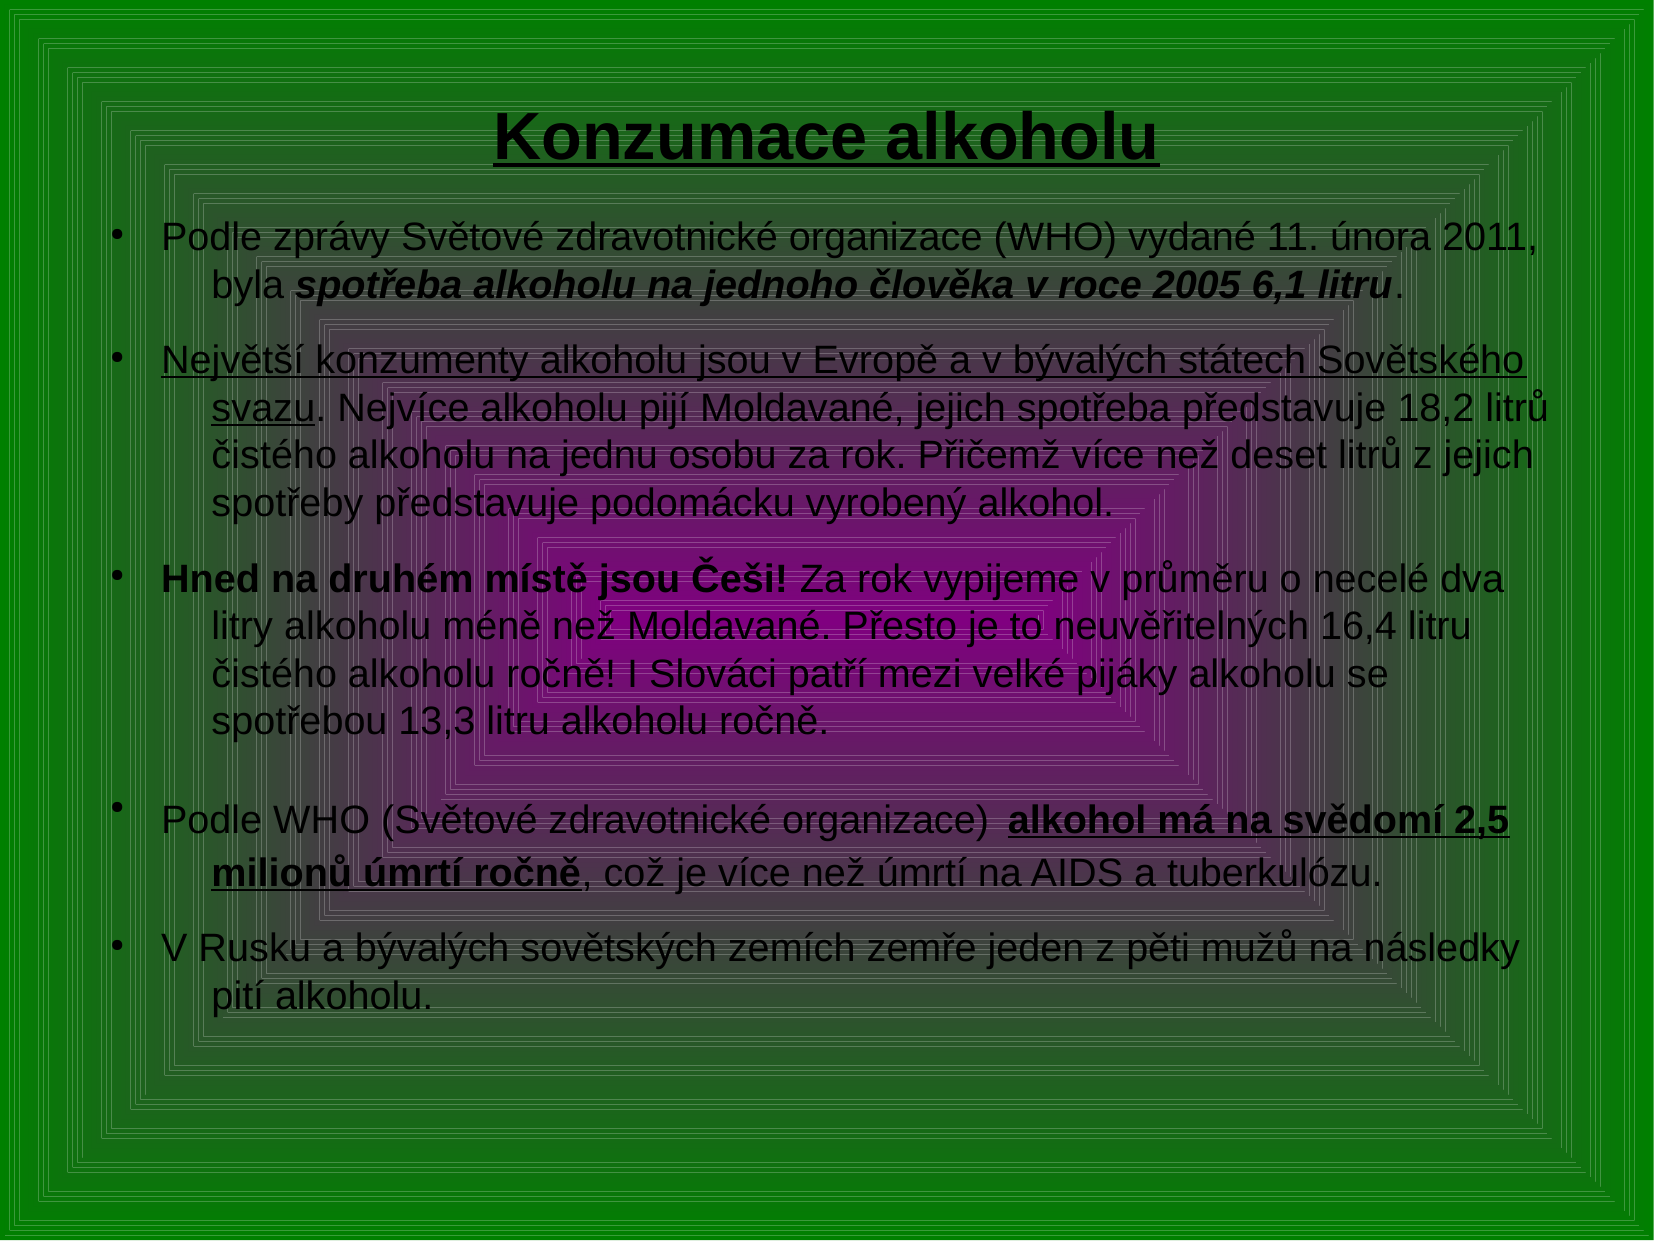

# Konzumace alkoholu
Podle zprávy Světové zdravotnické organizace (WHO) vydané 11. února 2011, byla spotřeba alkoholu na jednoho člověka v roce 2005 6,1 litru.
Největší konzumenty alkoholu jsou v Evropě a v bývalých státech Sovětského svazu. Nejvíce alkoholu pijí Moldavané, jejich spotřeba představuje 18,2 litrů čistého alkoholu na jednu osobu za rok. Přičemž více než deset litrů z jejich spotřeby představuje podomácku vyrobený alkohol.
Hned na druhém místě jsou Češi! Za rok vypijeme v průměru o necelé dva litry alkoholu méně než Moldavané. Přesto je to neuvěřitelných 16,4 litru čistého alkoholu ročně! I Slováci patří mezi velké pijáky alkoholu se spotřebou 13,3 litru alkoholu ročně.
Podle WHO (Světové zdravotnické organizace) alkohol má na svědomí 2,5 milionů úmrtí ročně, což je více než úmrtí na AIDS a tuberkulózu.
V Rusku a bývalých sovětských zemích zemře jeden z pěti mužů na následky pití alkoholu.